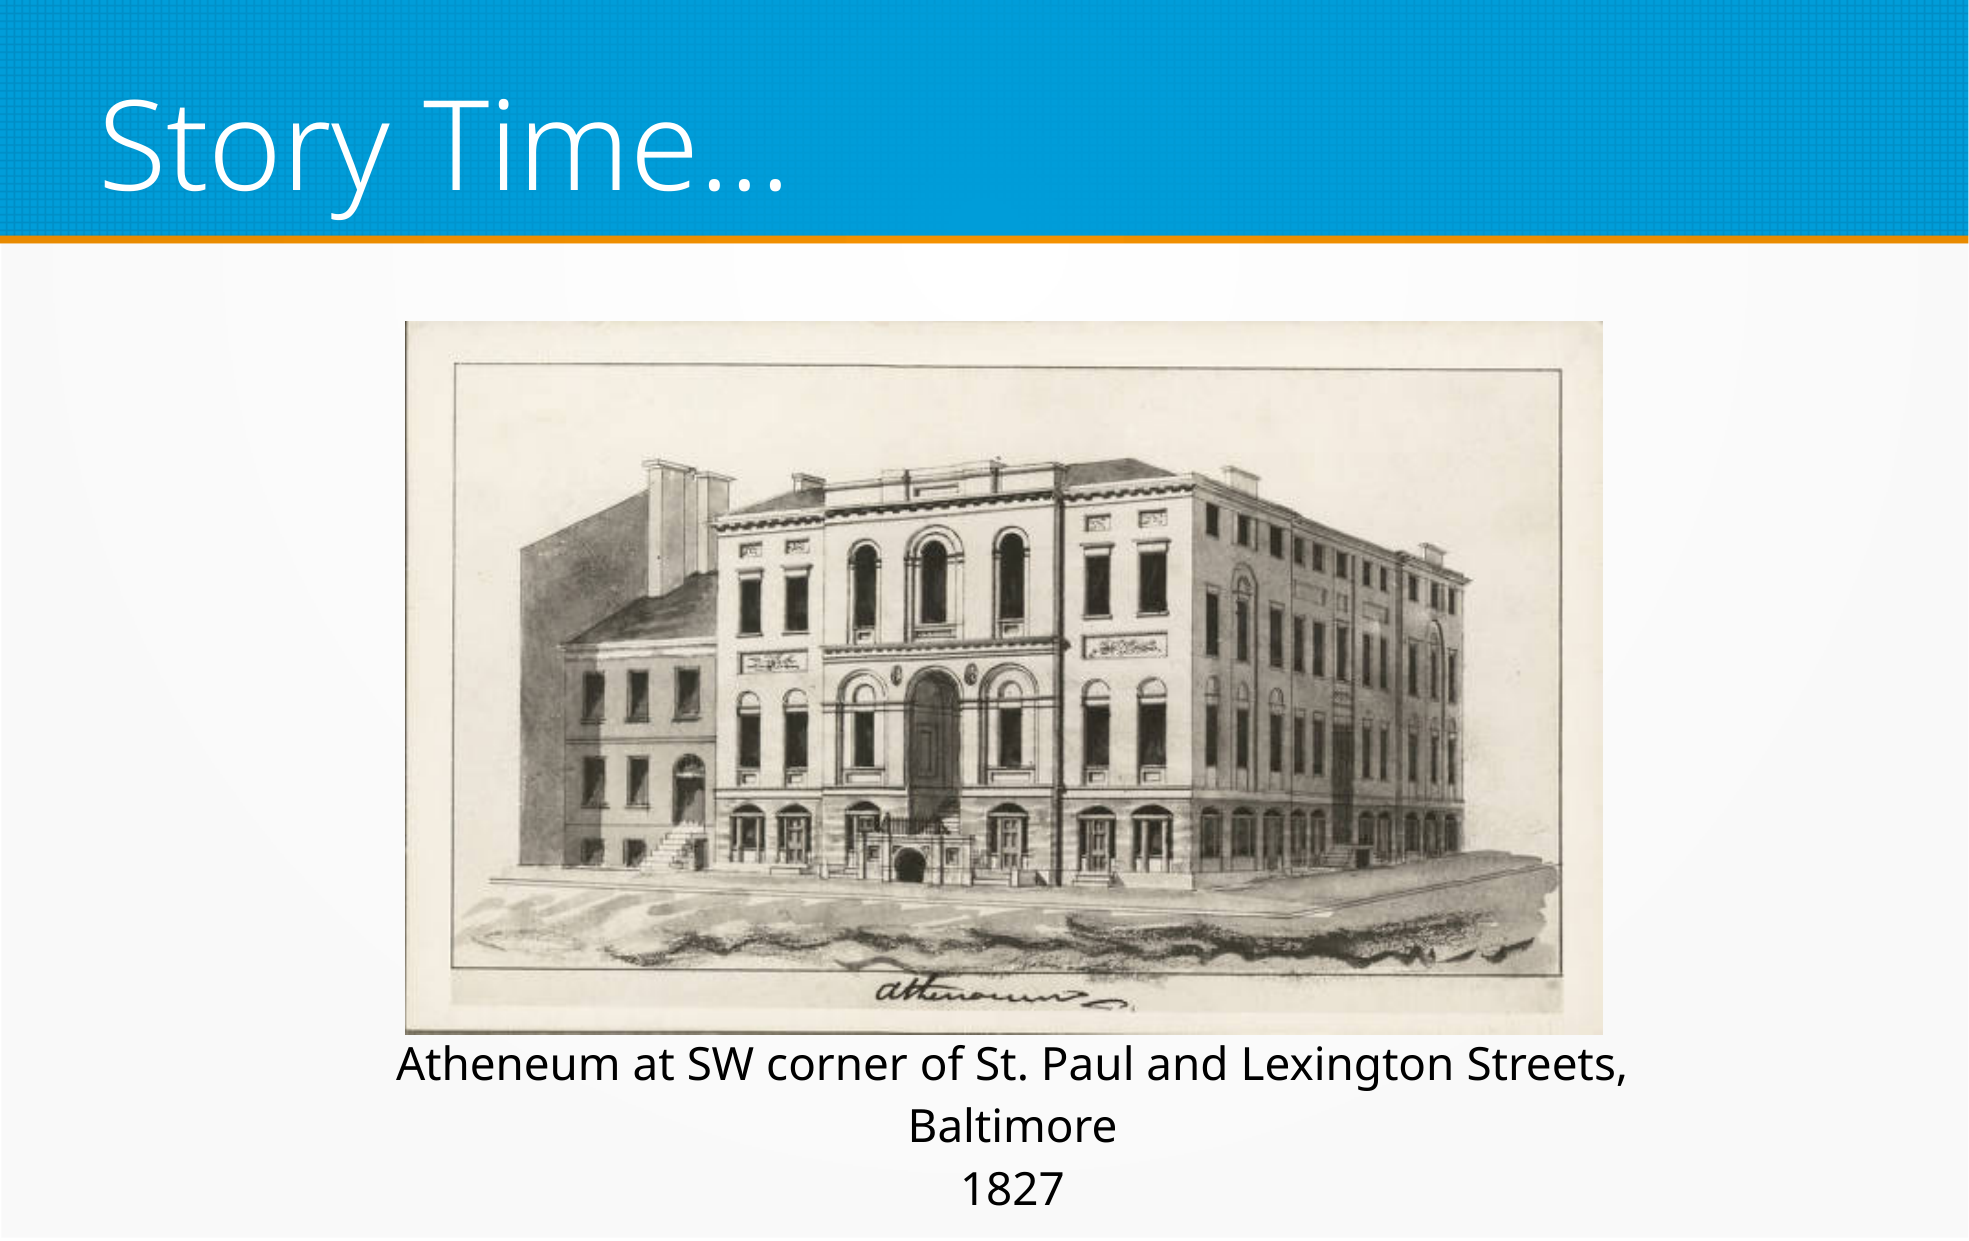

# Story Time...
Atheneum at SW corner of St. Paul and Lexington Streets, Baltimore
1827